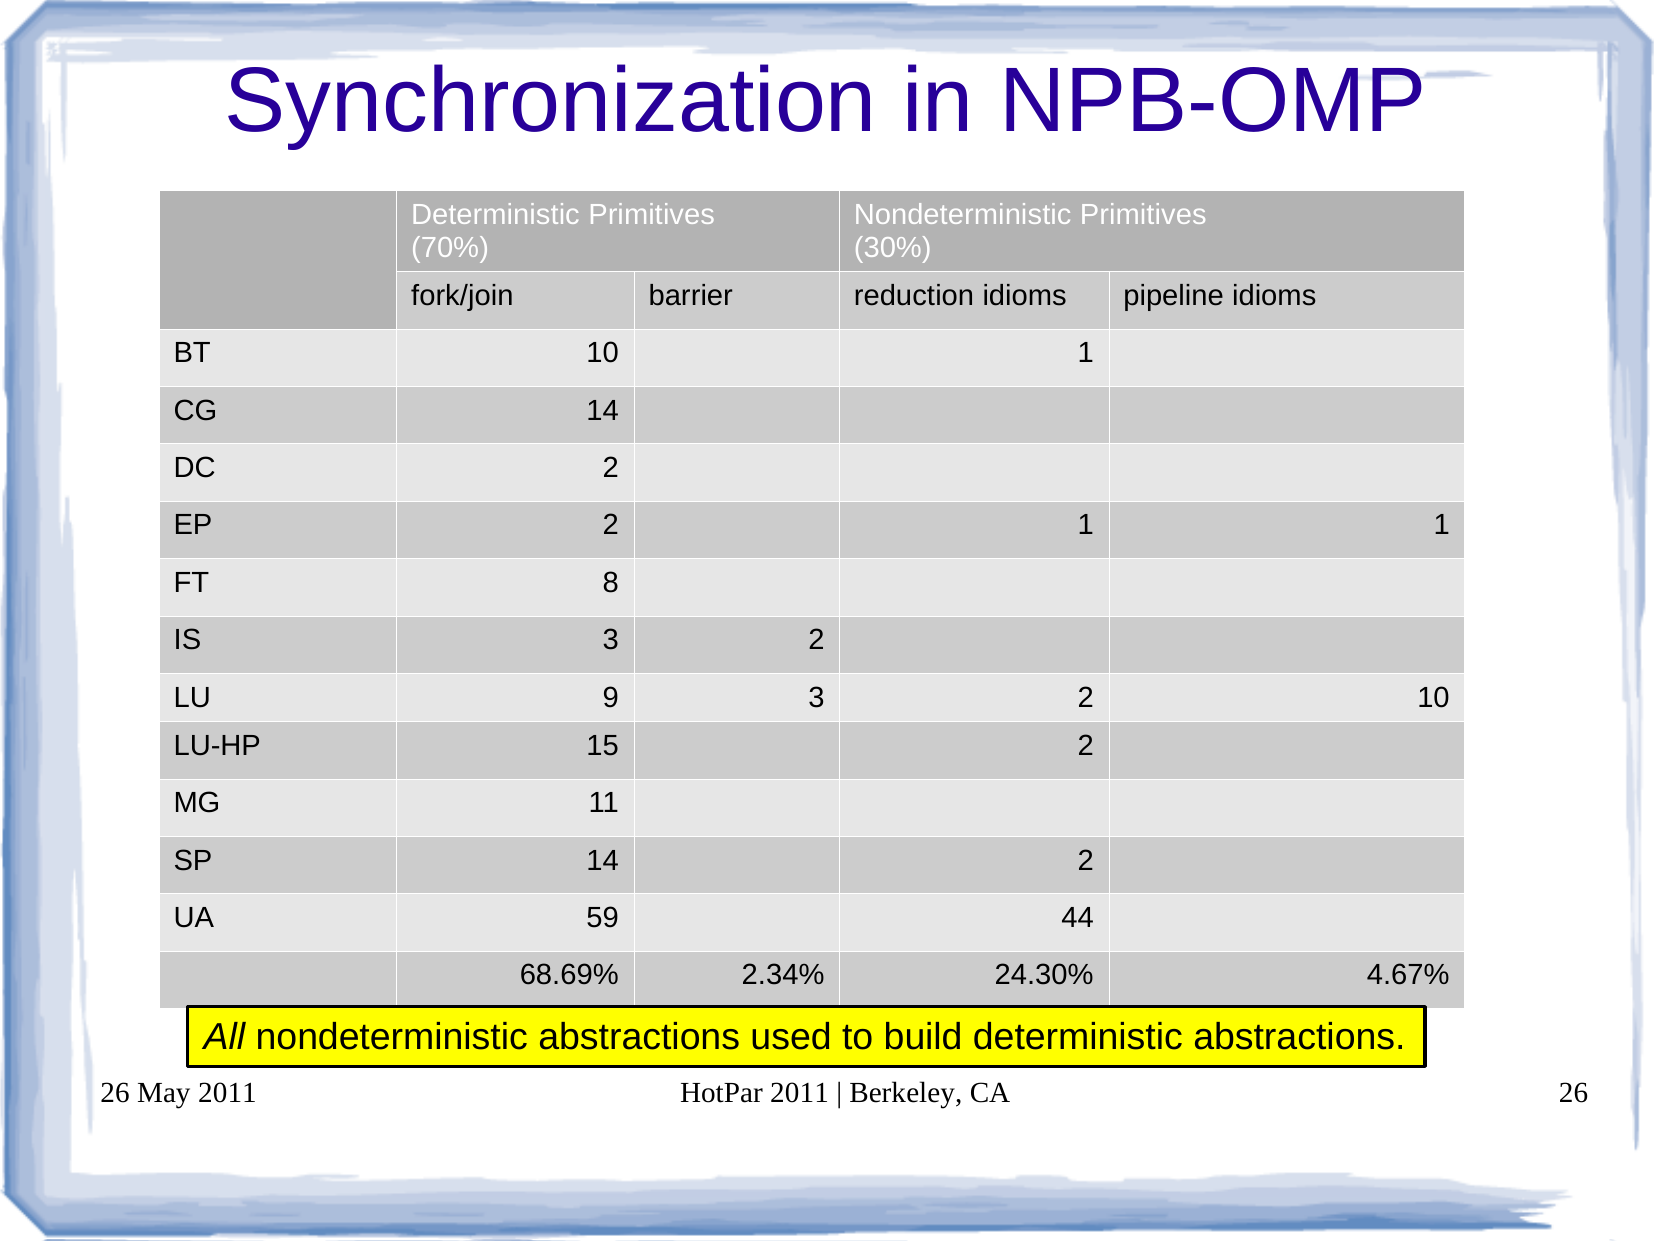

# Synchronization in NPB-OMP
| | Deterministic Primitives (70%) | | Nondeterministic Primitives (30%) | |
| --- | --- | --- | --- | --- |
| | fork/join | barrier | reduction idioms | pipeline idioms |
| BT | 10 | | 1 | |
| CG | 14 | | | |
| DC | 2 | | | |
| EP | 2 | | 1 | 1 |
| FT | 8 | | | |
| IS | 3 | 2 | | |
| LU | 9 | 3 | 2 | 10 |
| LU-HP | 15 | | 2 | |
| MG | 11 | | | |
| SP | 14 | | 2 | |
| UA | 59 | | 44 | |
| | 68.69% | 2.34% | 24.30% | 4.67% |
All nondeterministic abstractions used to build deterministic abstractions.
26 May 2011
HotPar 2011 | Berkeley, CA
26